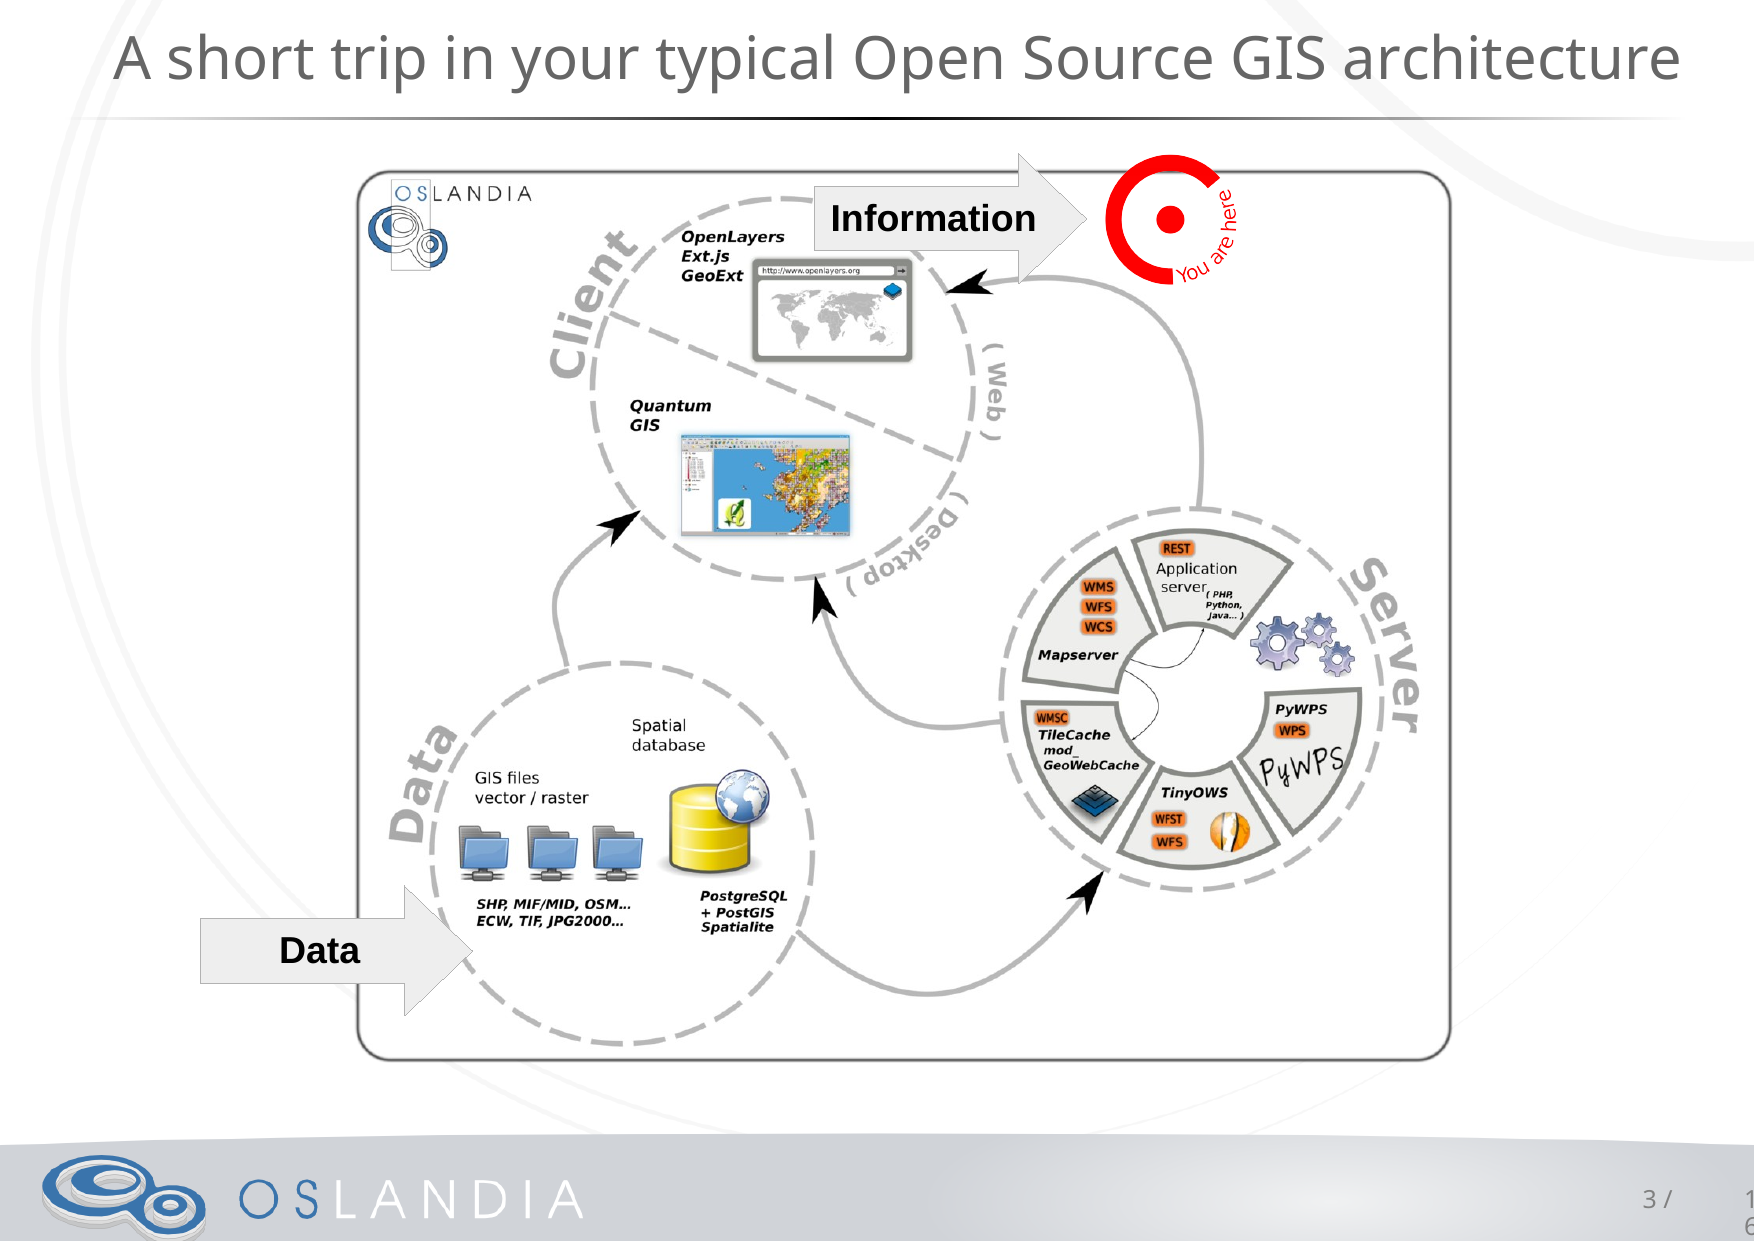

# A short trip in your typical Open Source GIS architecture
Information
Data